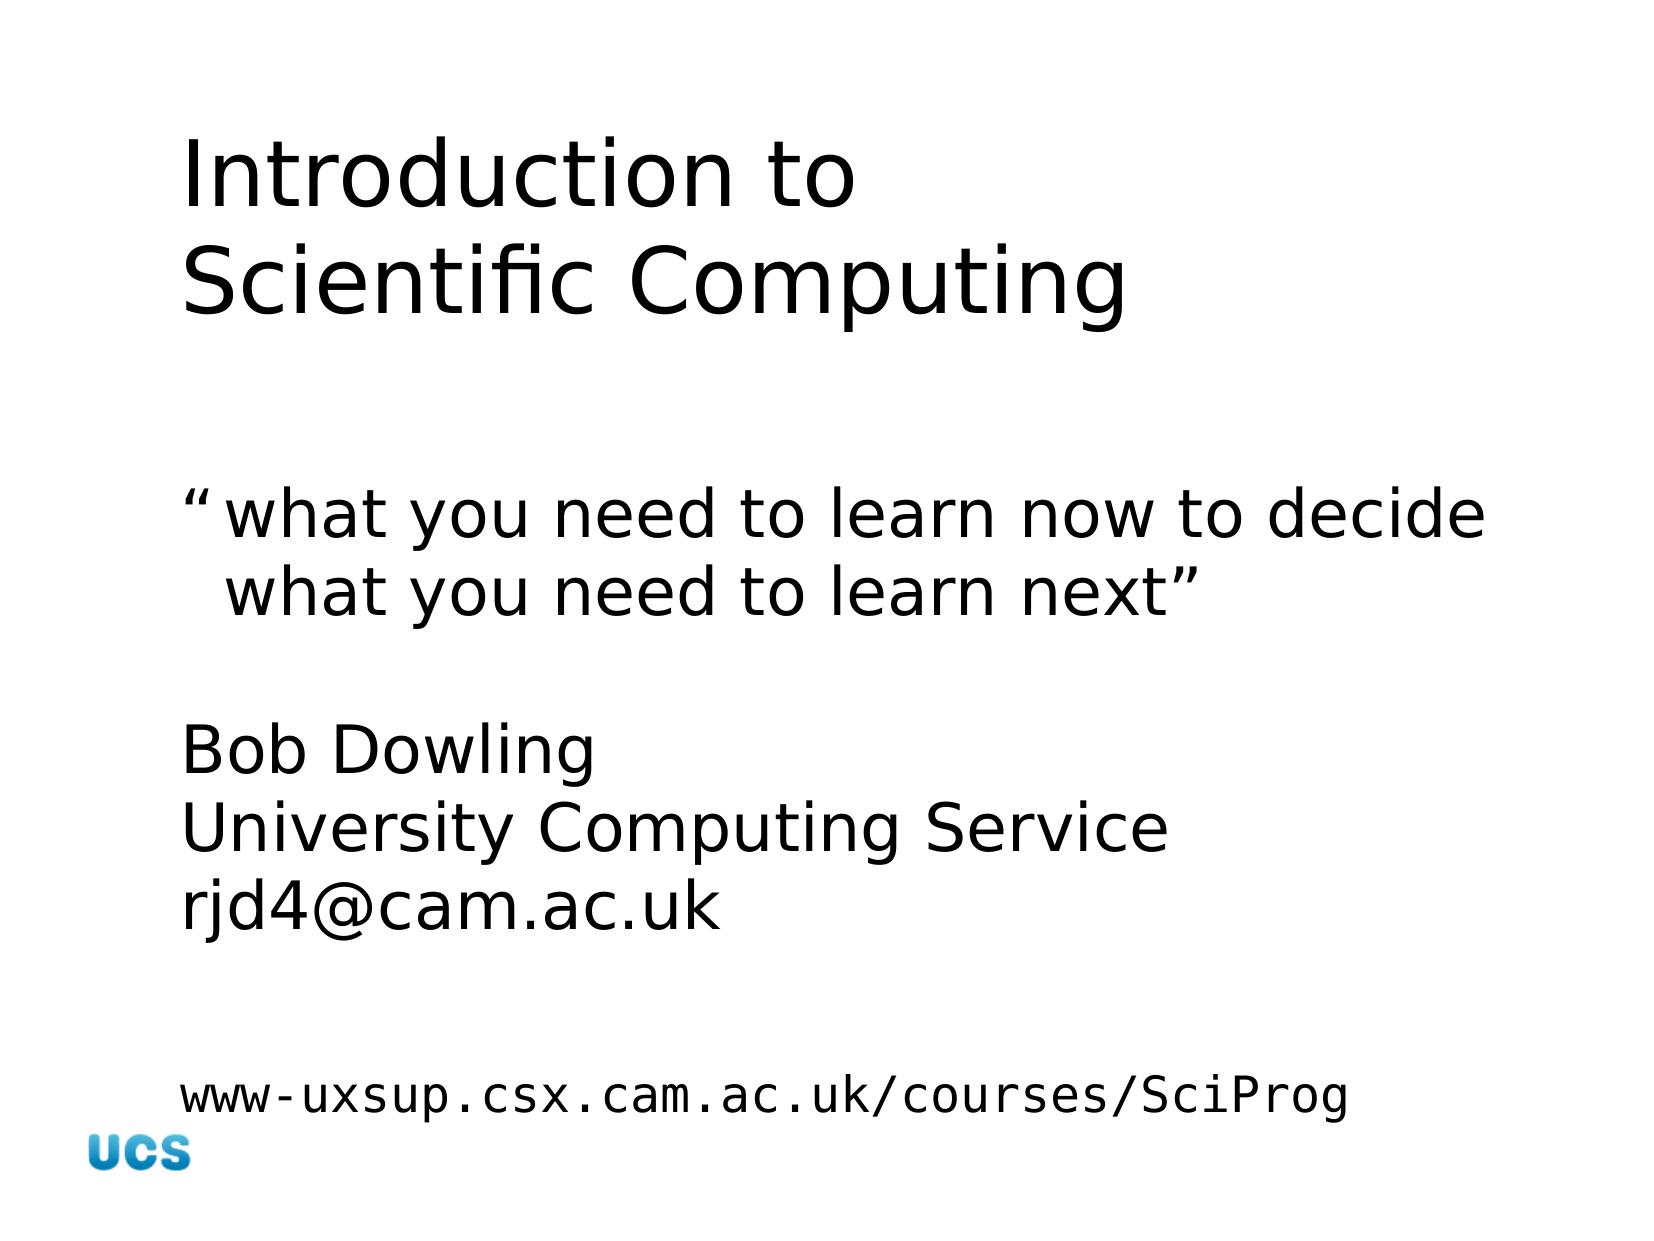

Introduction to
Scientific Computing
“	what you need to learn now to decide
	what you need to learn next”
Bob Dowling
University Computing Service
rjd4@cam.ac.uk
www-uxsup.csx.cam.ac.uk/courses/SciProg